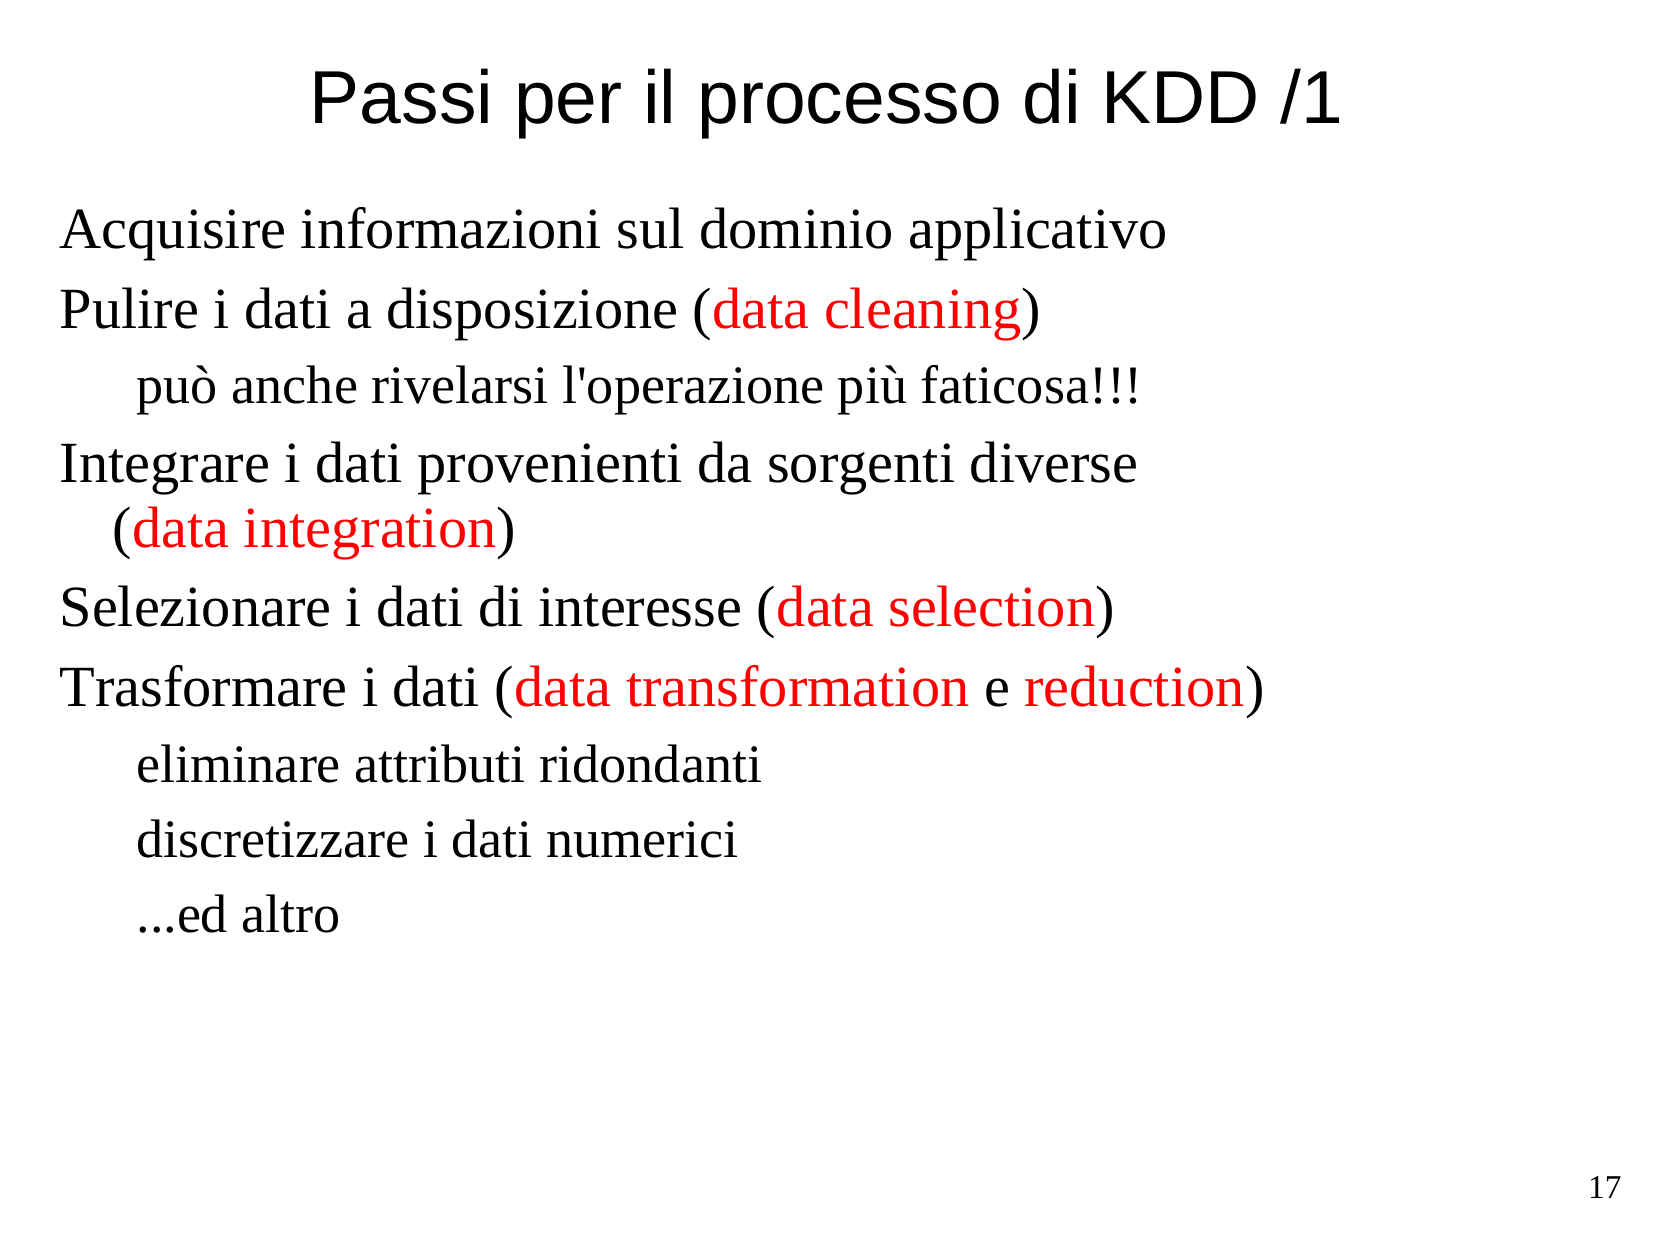

Passi per il processo di KDD /1
# Acquisire informazioni sul dominio applicativo
Pulire i dati a disposizione (data cleaning)
può anche rivelarsi l'operazione più faticosa!!!
Integrare i dati provenienti da sorgenti diverse
(data integration)
Selezionare i dati di interesse (data selection)
Trasformare i dati (data transformation e reduction)
eliminare attributi ridondanti
discretizzare i dati numerici
...ed altro